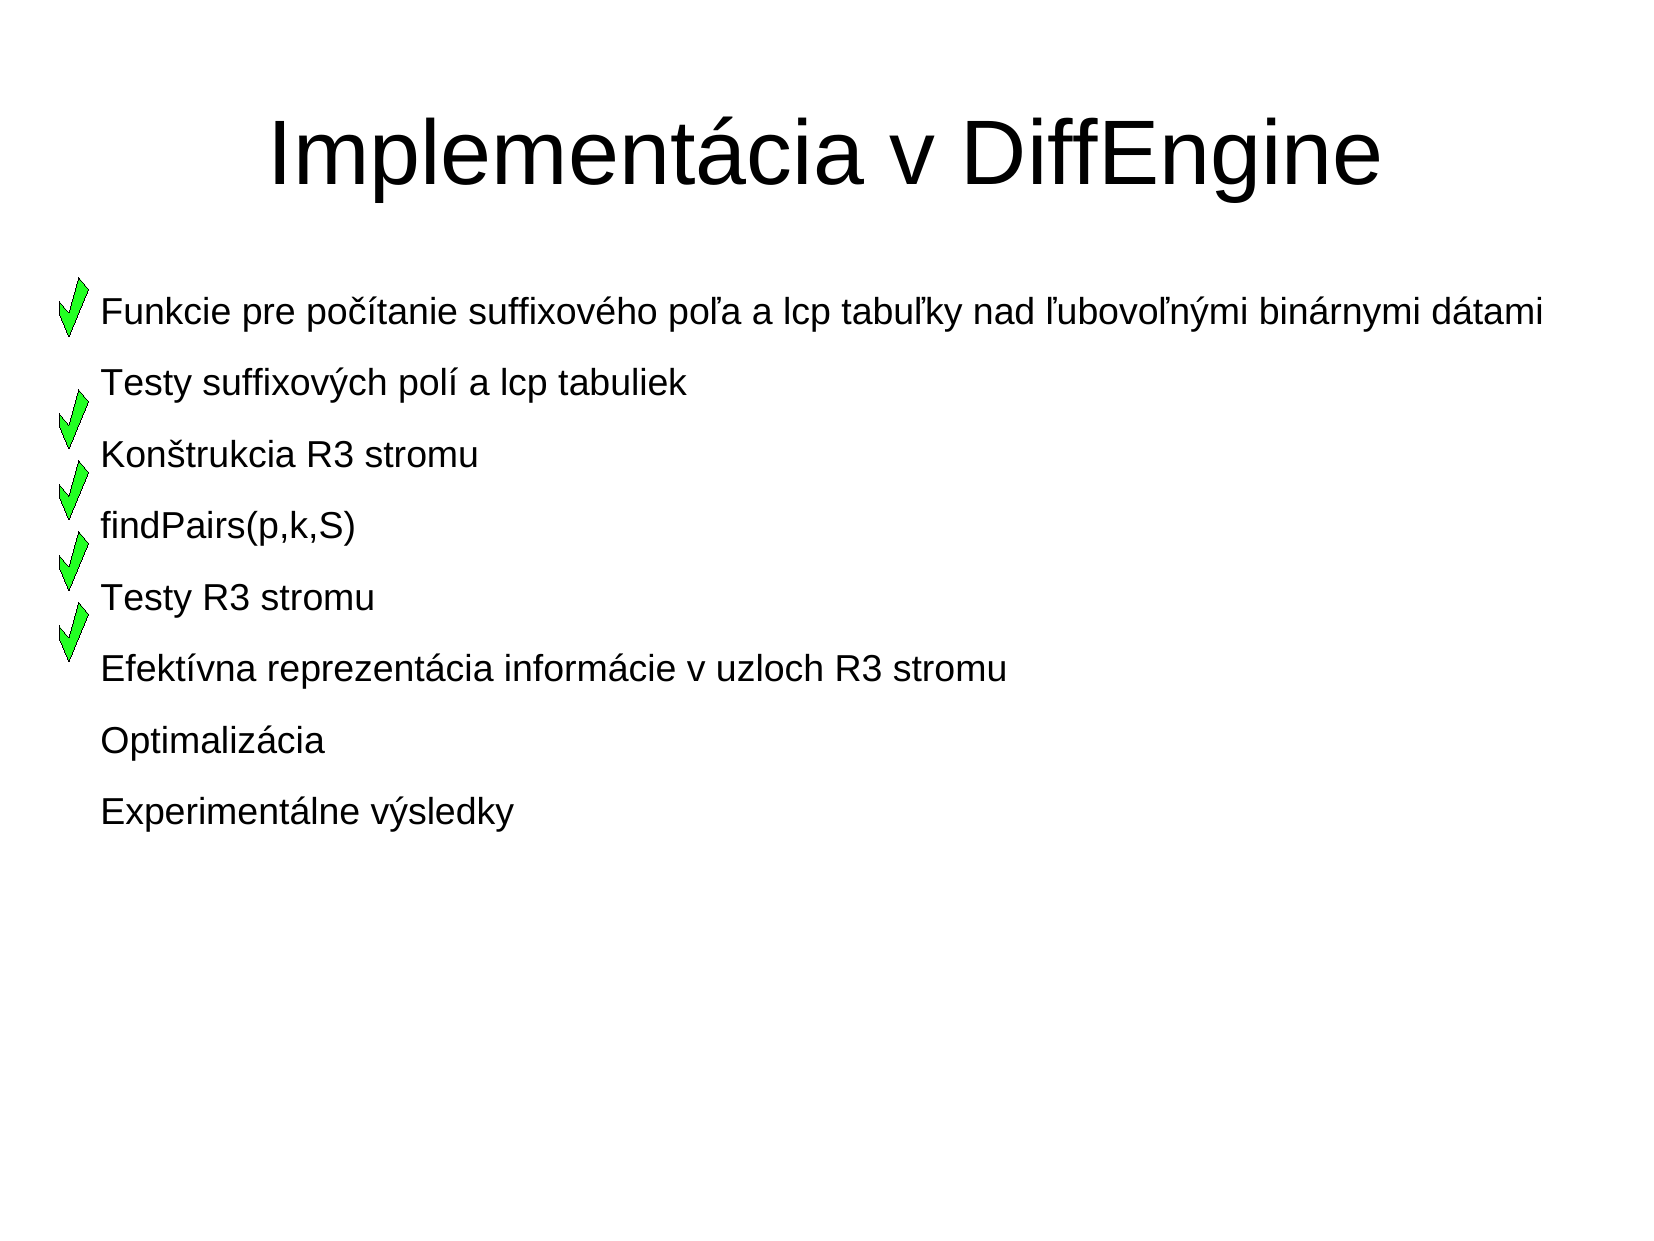

# Implementácia v DiffEngine
Funkcie pre počítanie suffixového poľa a lcp tabuľky nad ľubovoľnými binárnymi dátami
Testy suffixových polí a lcp tabuliek
Konštrukcia R3 stromu
findPairs(p,k,S)
Testy R3 stromu
Efektívna reprezentácia informácie v uzloch R3 stromu
Optimalizácia
Experimentálne výsledky